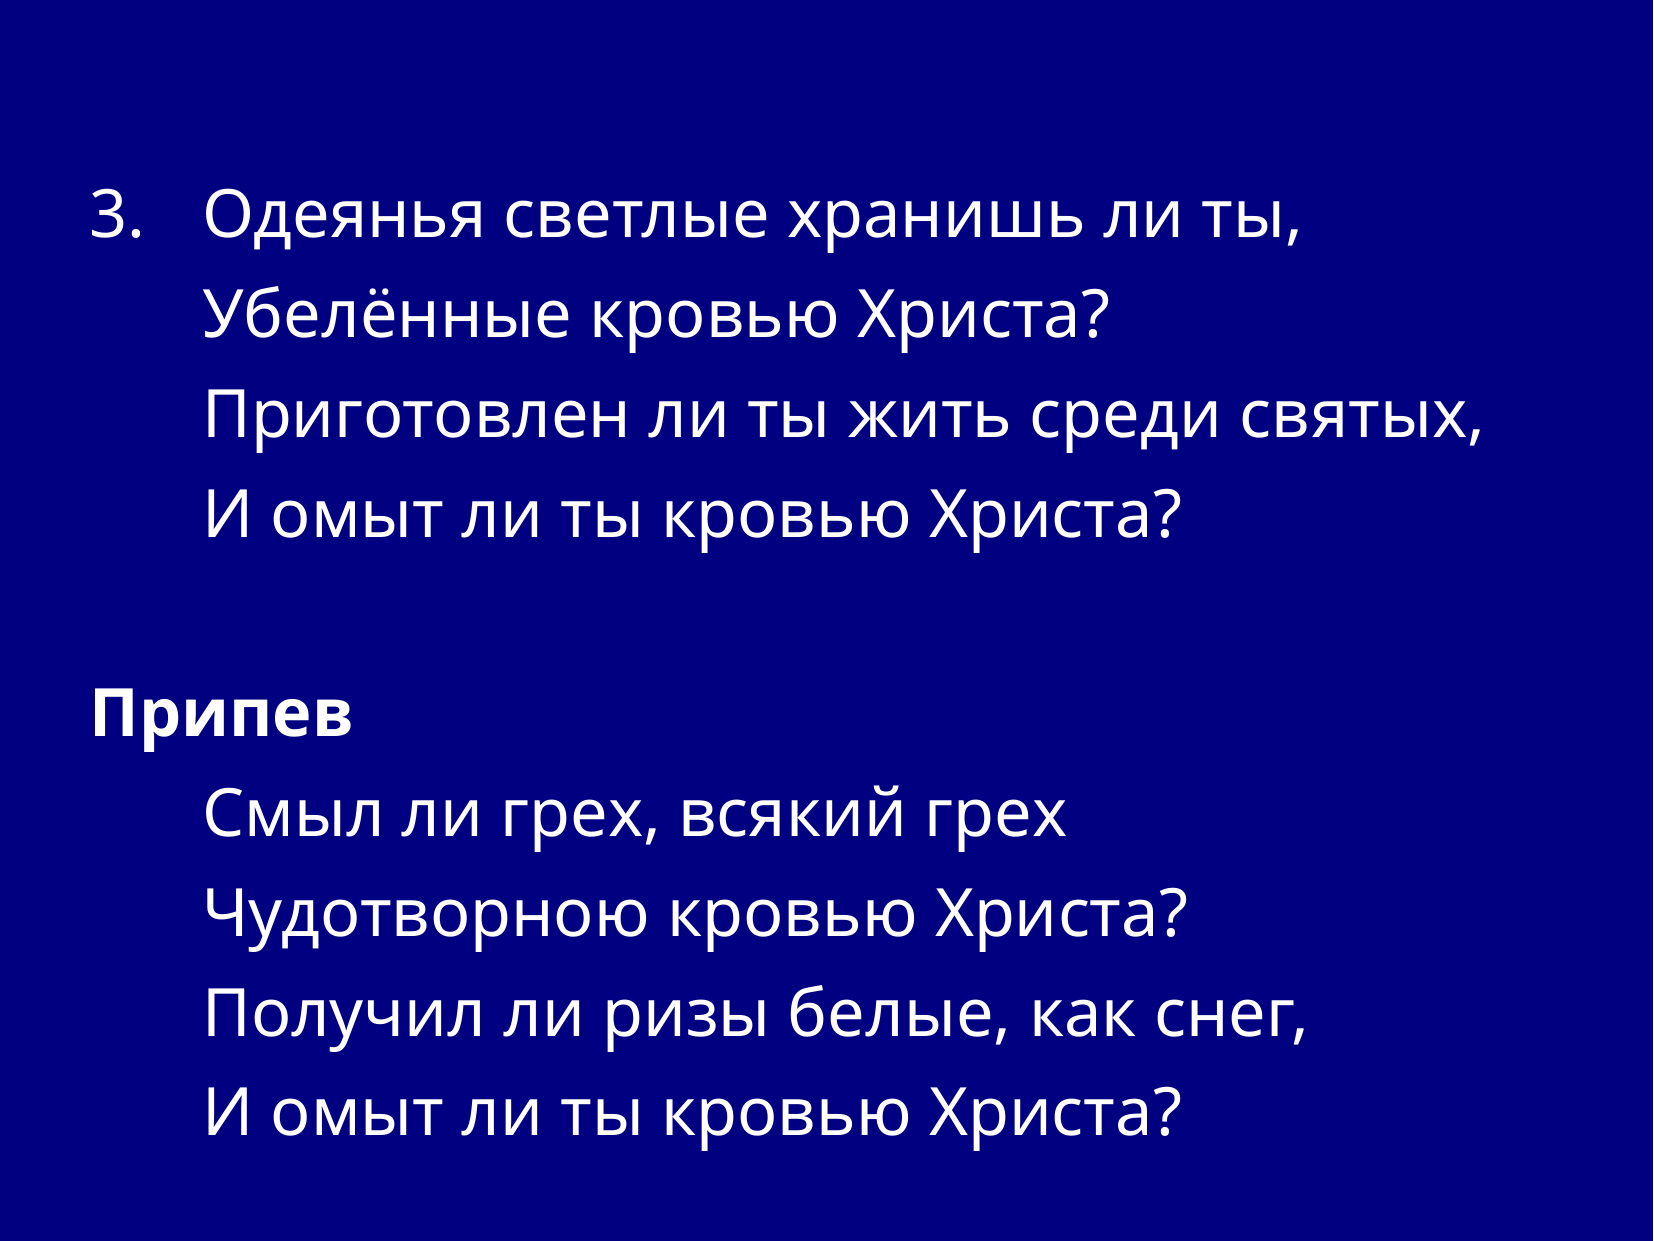

3.	Одеянья светлые хранишь ли ты,
	Убелённые кровью Христа?
	Приготовлен ли ты жить среди святых,
	И омыт ли ты кровью Христа?
Припев
	Смыл ли грех, всякий грех
	Чудотворною кровью Христа?
	Получил ли ризы белые, как снег,
	И омыт ли ты кровью Христа?